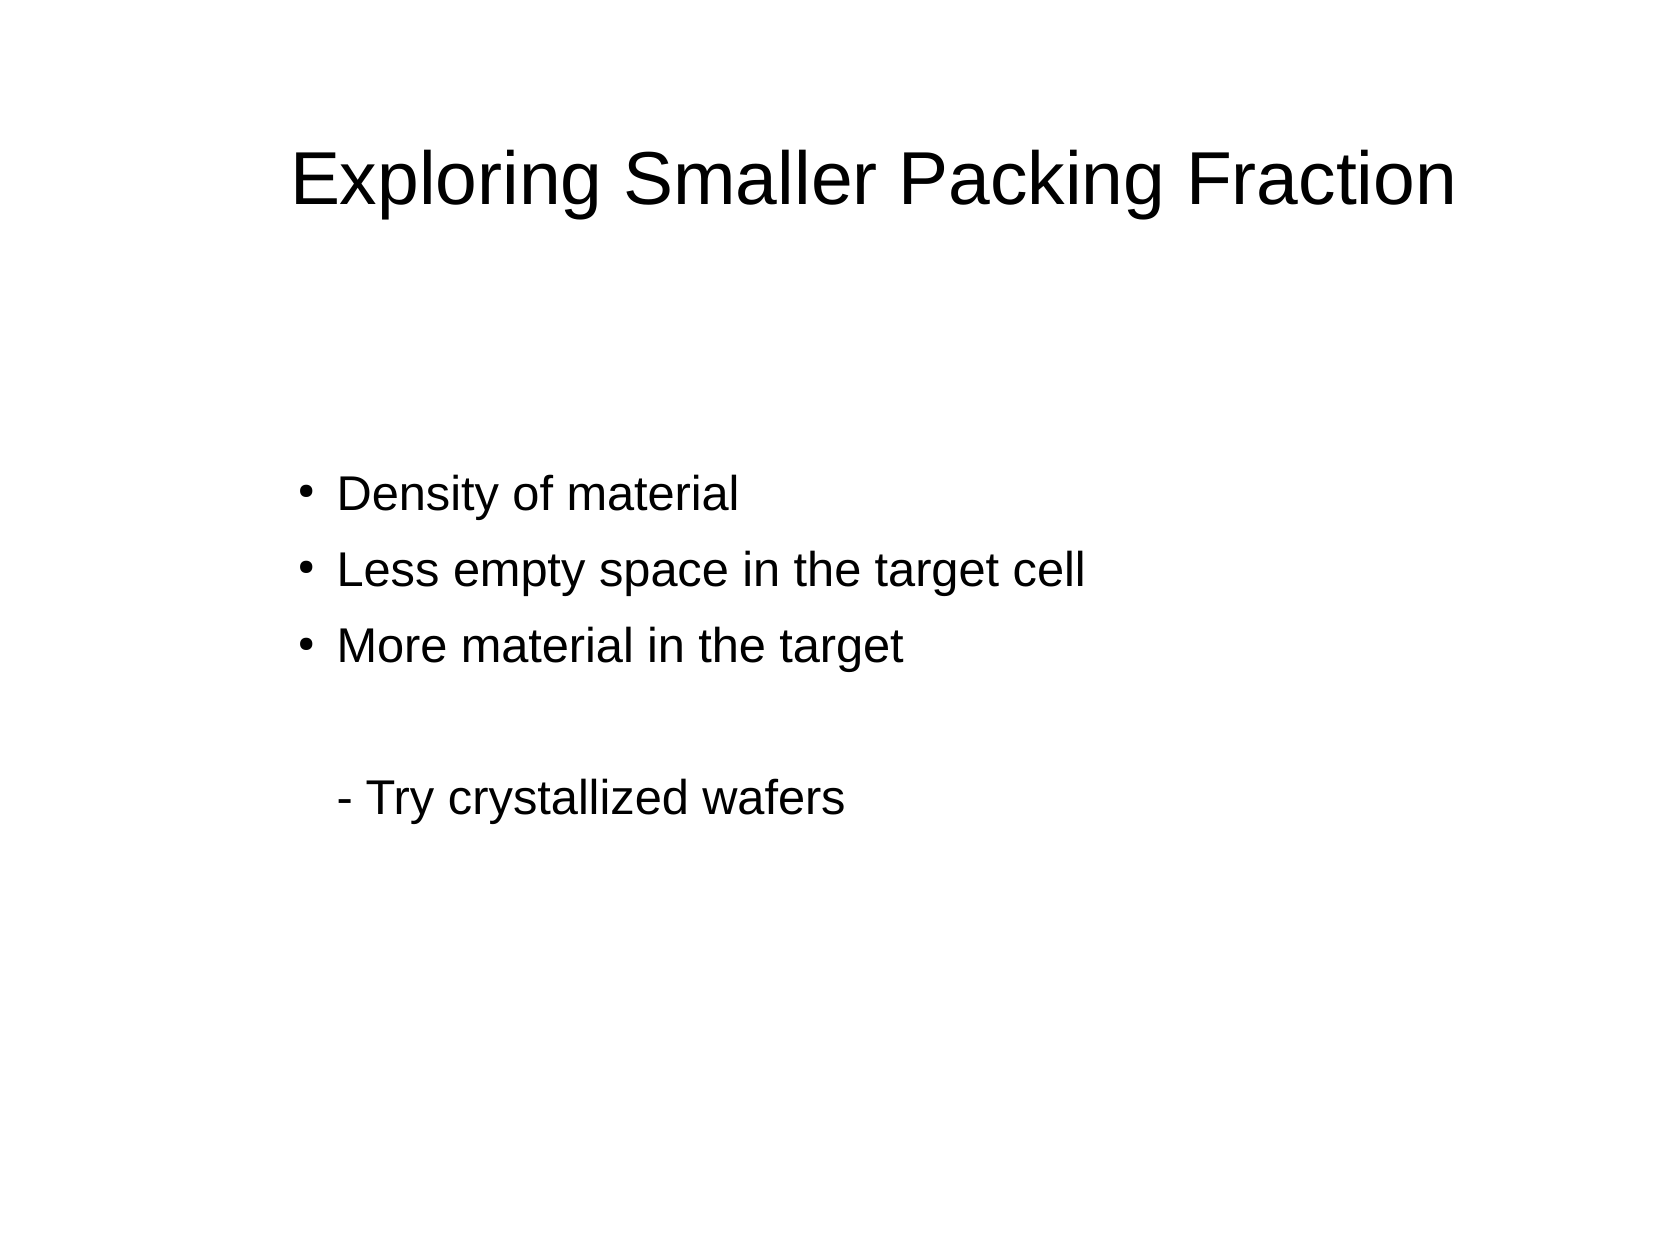

# Exploring Smaller Packing Fraction
Density of material
Less empty space in the target cell
More material in the target
- Try crystallized wafers